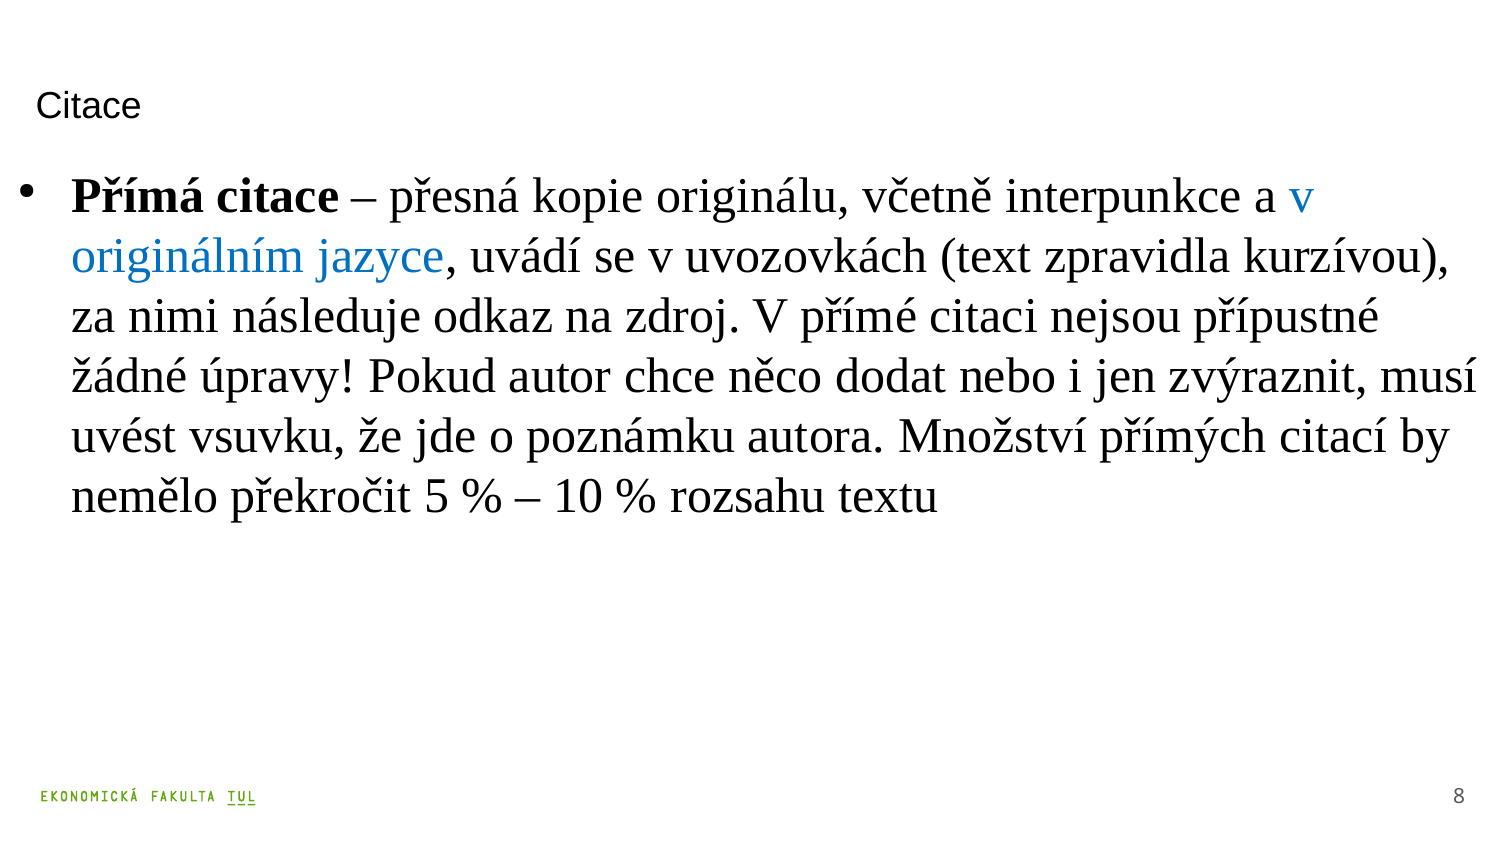

# Citace
Přímá citace – přesná kopie originálu, včetně interpunkce a v originálním jazyce, uvádí se v uvozovkách (text zpravidla kurzívou), za nimi následuje odkaz na zdroj. V přímé citaci nejsou přípustné žádné úpravy! Pokud autor chce něco dodat nebo i jen zvýraznit, musí uvést vsuvku, že jde o poznámku autora. Množství přímých citací by nemělo překročit 5 % – 10 % rozsahu textu
8